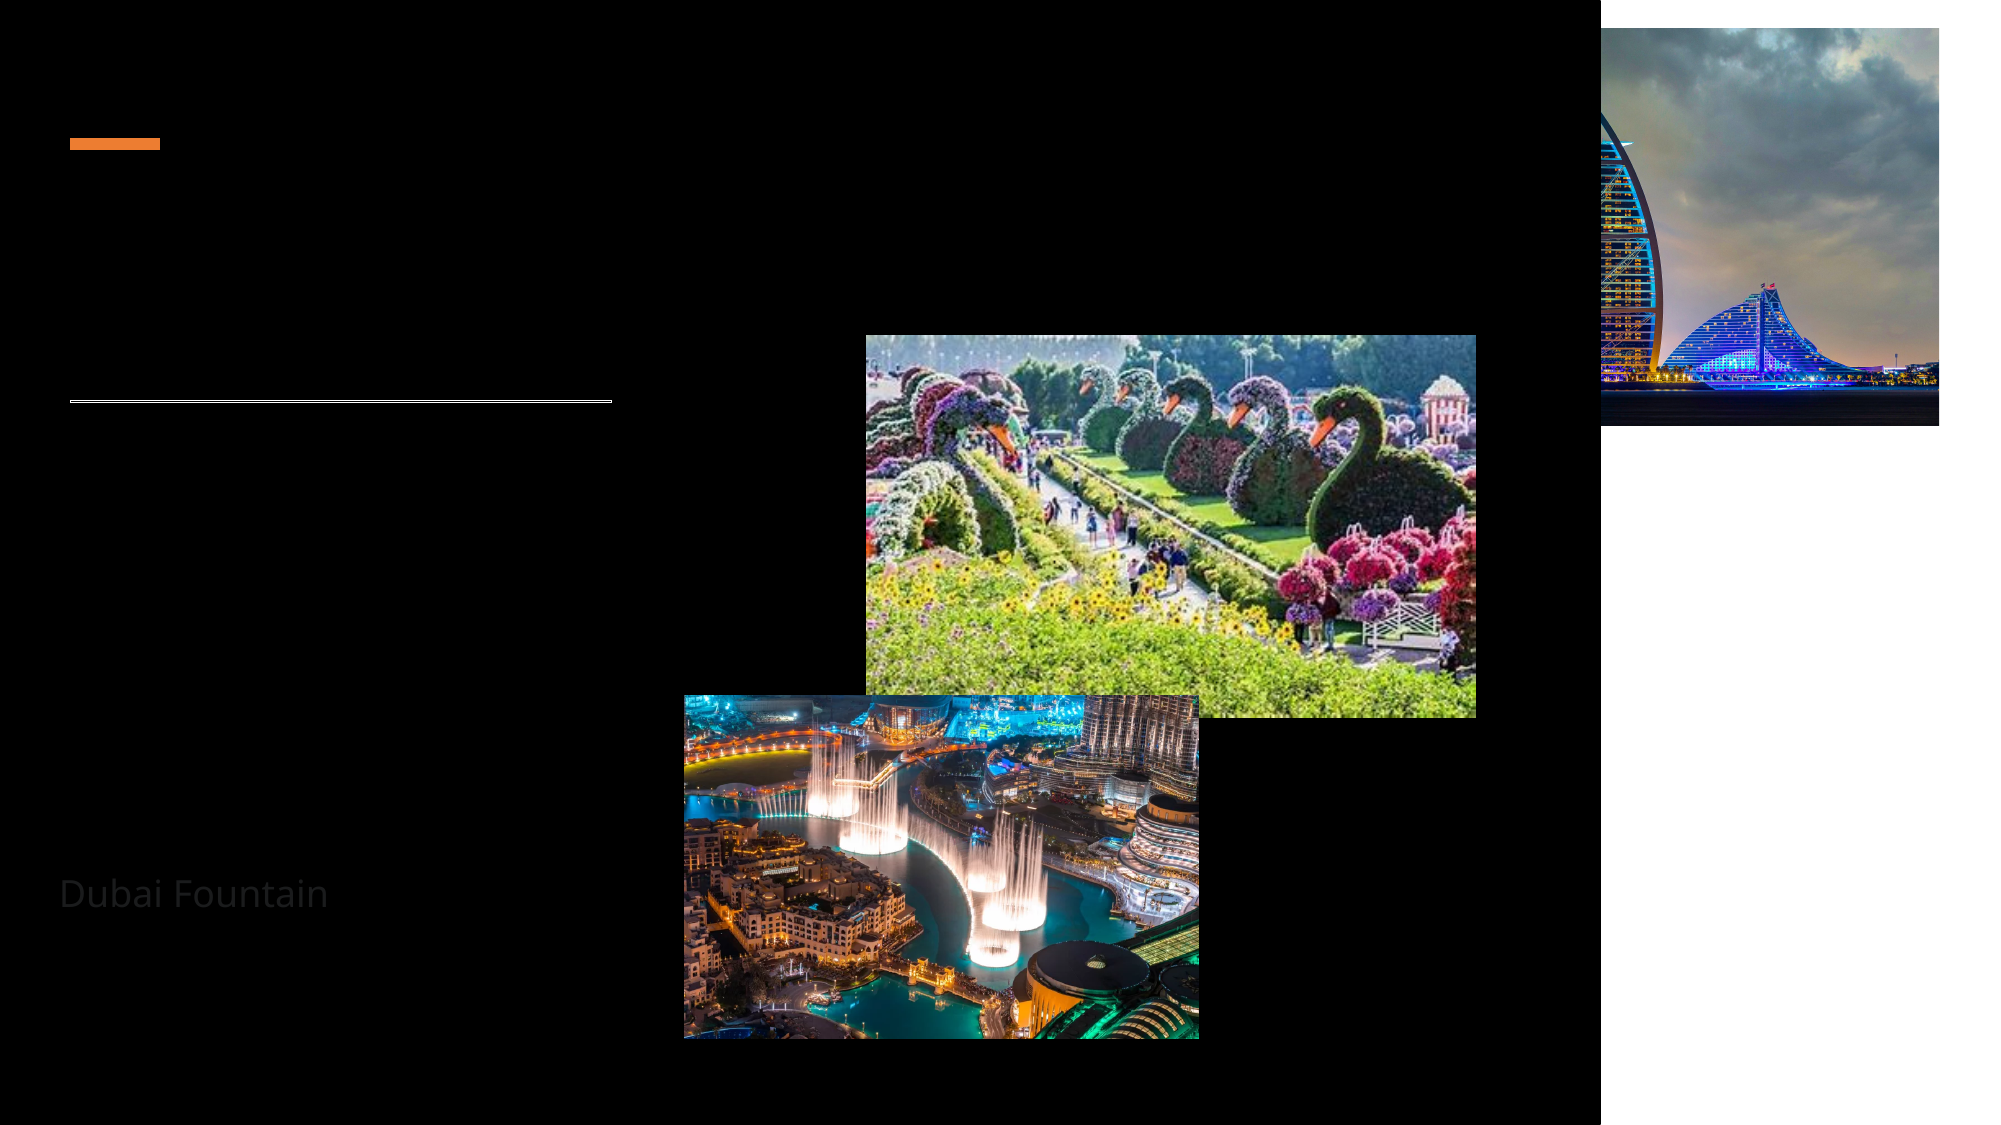

# Zajímavá Místa
Zajímavá místa
Dubajská Fontána
Dubajská Poušť
Burj Ai Arab-jediný 7 hvězdičkový hotel na světě
Palmové ostrovy
Burjh Khalifa-nejvyšší budova na světě
Burj al Arab- nejdražší hotel v Dubaji
Dubai Miracle Garden- velká zahrada, ve které se nachází 150 mil. květin uspořádaných do různých tvarů
Dubai Fountain: fontán, které se nachází ve vodě kolem budov